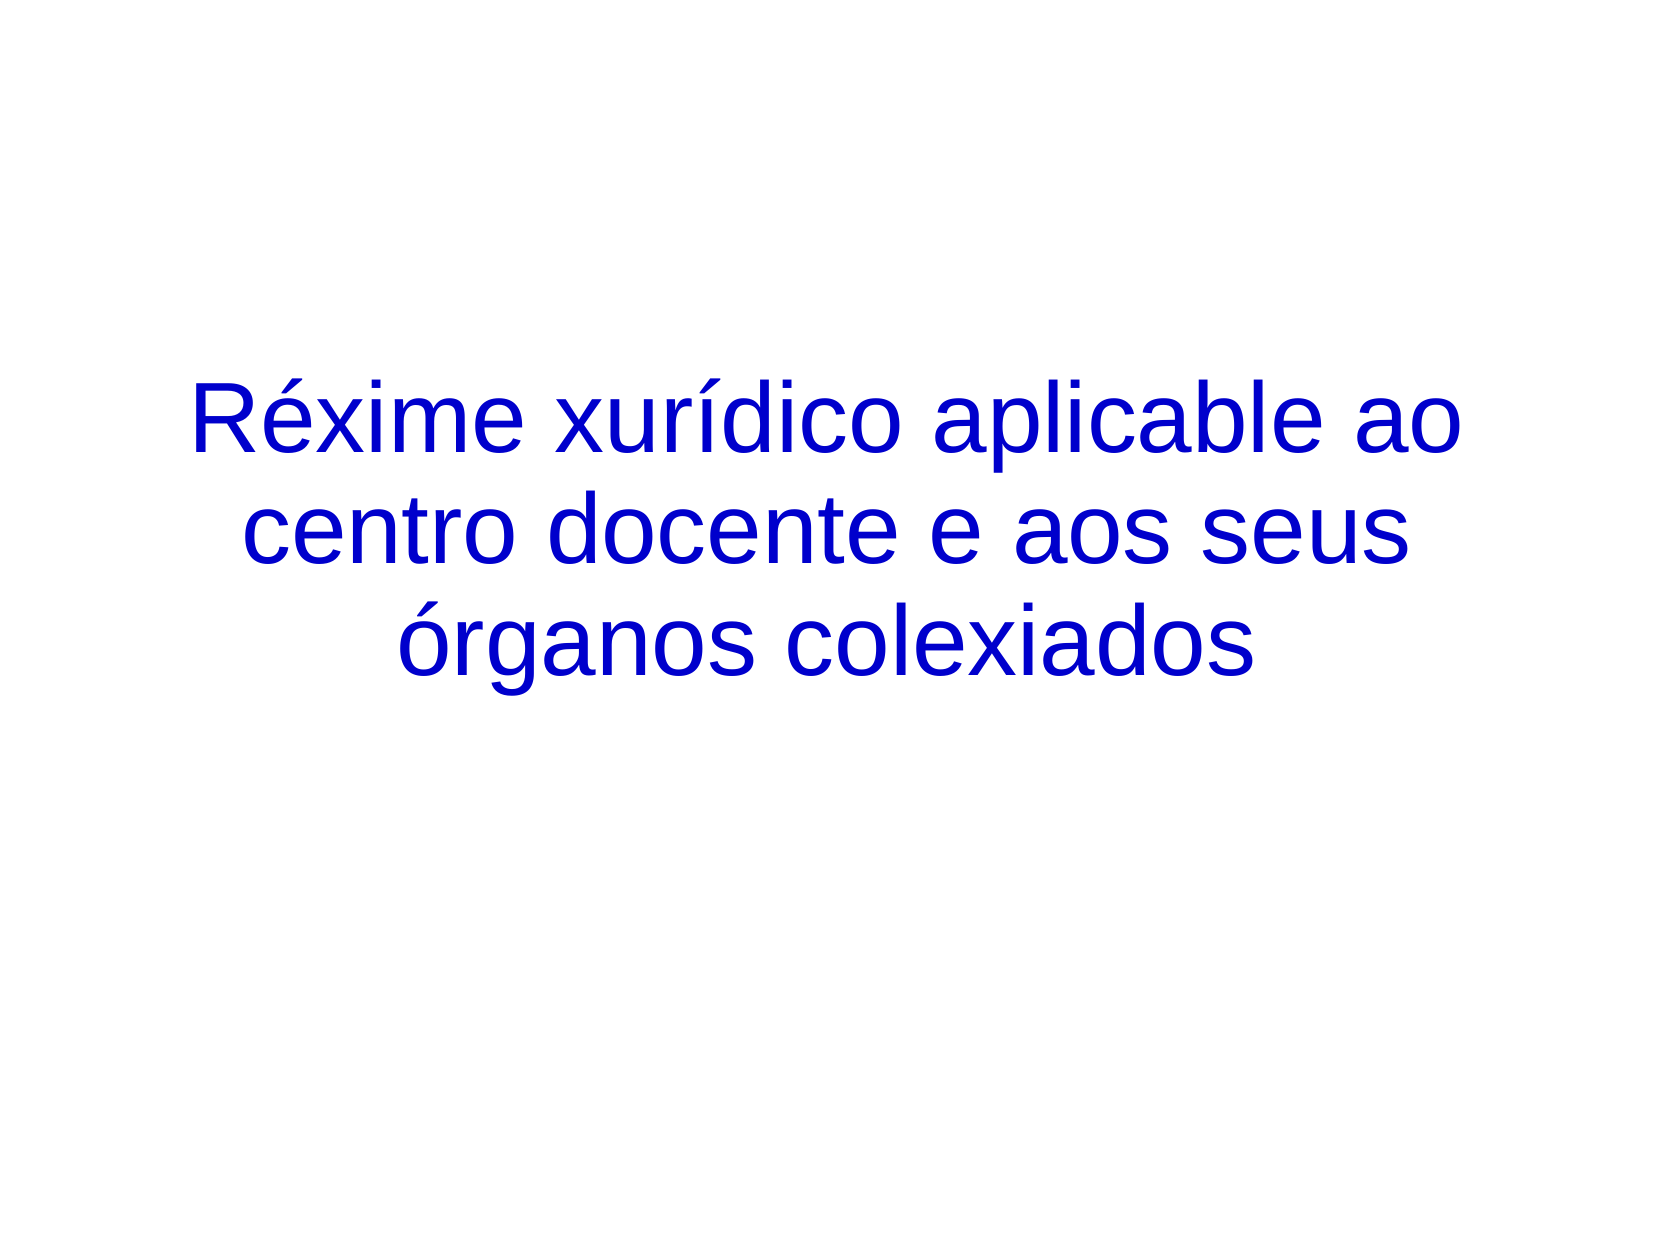

# Réxime xurídico aplicable ao centro docente e aos seus órganos colexiados